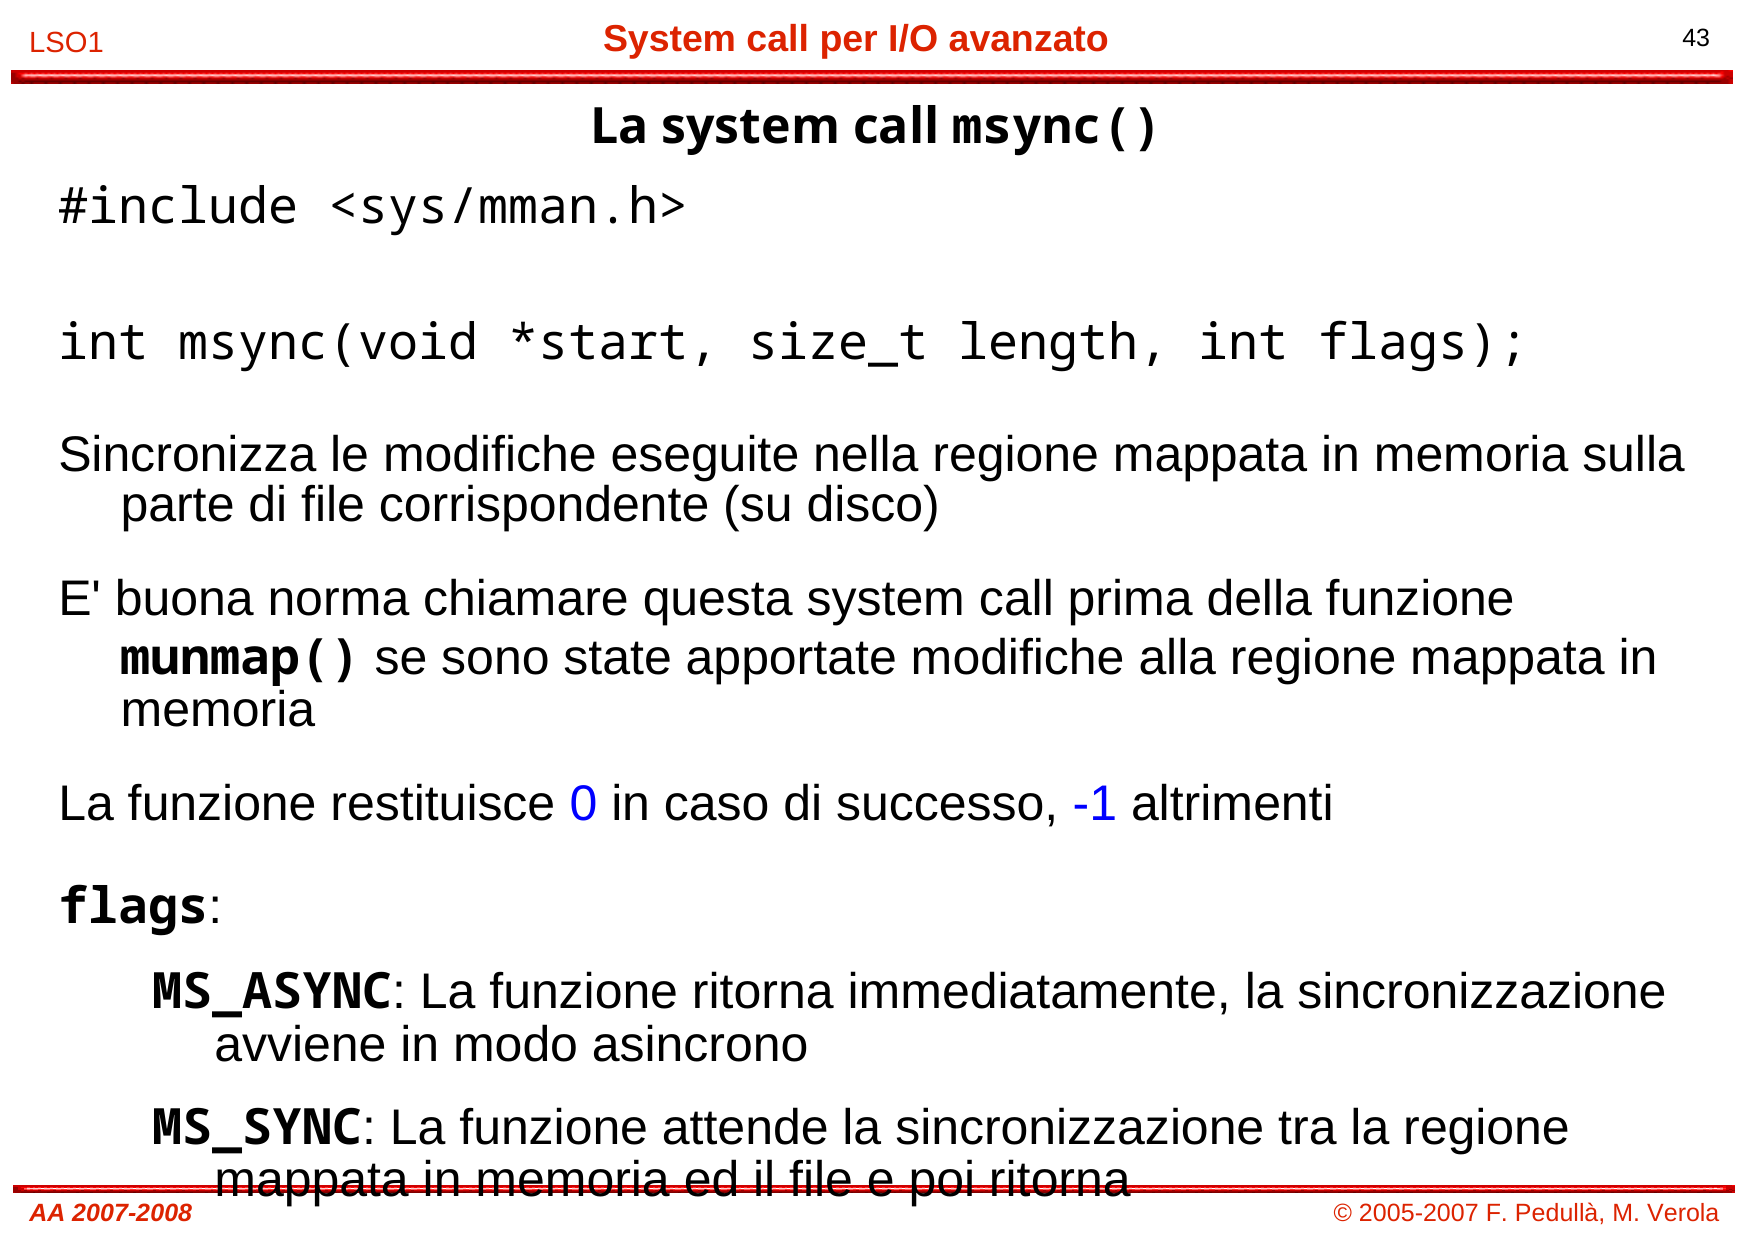

# La system call msync()
#include <sys/mman.h>
int msync(void *start, size_t length, int flags);
Sincronizza le modifiche eseguite nella regione mappata in memoria sulla parte di file corrispondente (su disco)
E' buona norma chiamare questa system call prima della funzione munmap() se sono state apportate modifiche alla regione mappata in memoria
La funzione restituisce 0 in caso di successo, -1 altrimenti
flags:
MS_ASYNC: La funzione ritorna immediatamente, la sincronizzazione avviene in modo asincrono
MS_SYNC: La funzione attende la sincronizzazione tra la regione mappata in memoria ed il file e poi ritorna